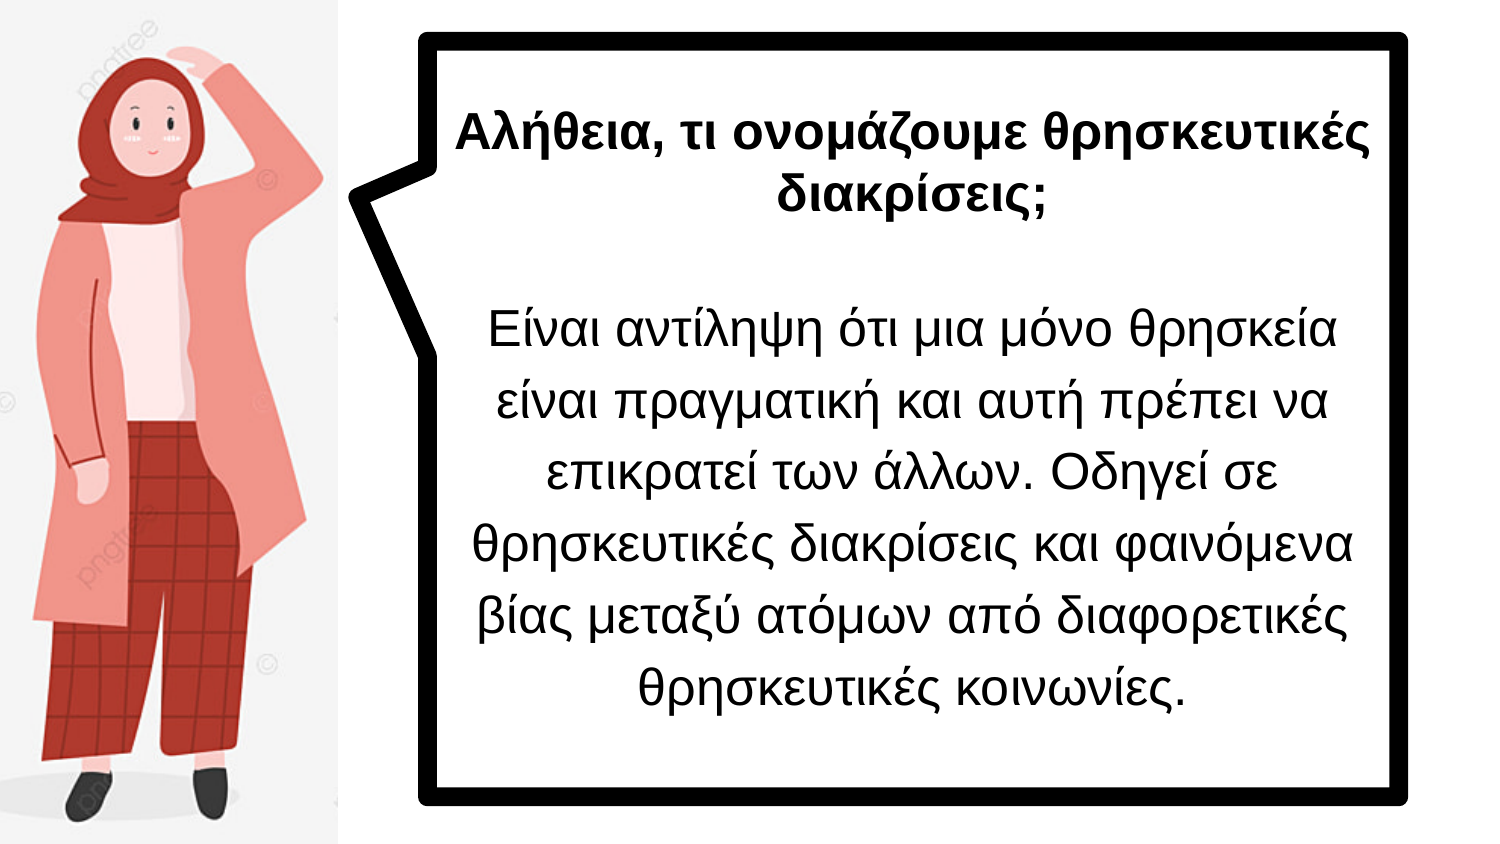

Αλήθεια, τι ονομάζουμε θρησκευτικές διακρίσεις;
Είναι αντίληψη ότι μια μόνο θρησκεία είναι πραγματική και αυτή πρέπει να επικρατεί των άλλων. Οδηγεί σε θρησκευτικές διακρίσεις και φαινόμενα βίας μεταξύ ατόμων από διαφορετικές θρησκευτικές κοινωνίες.